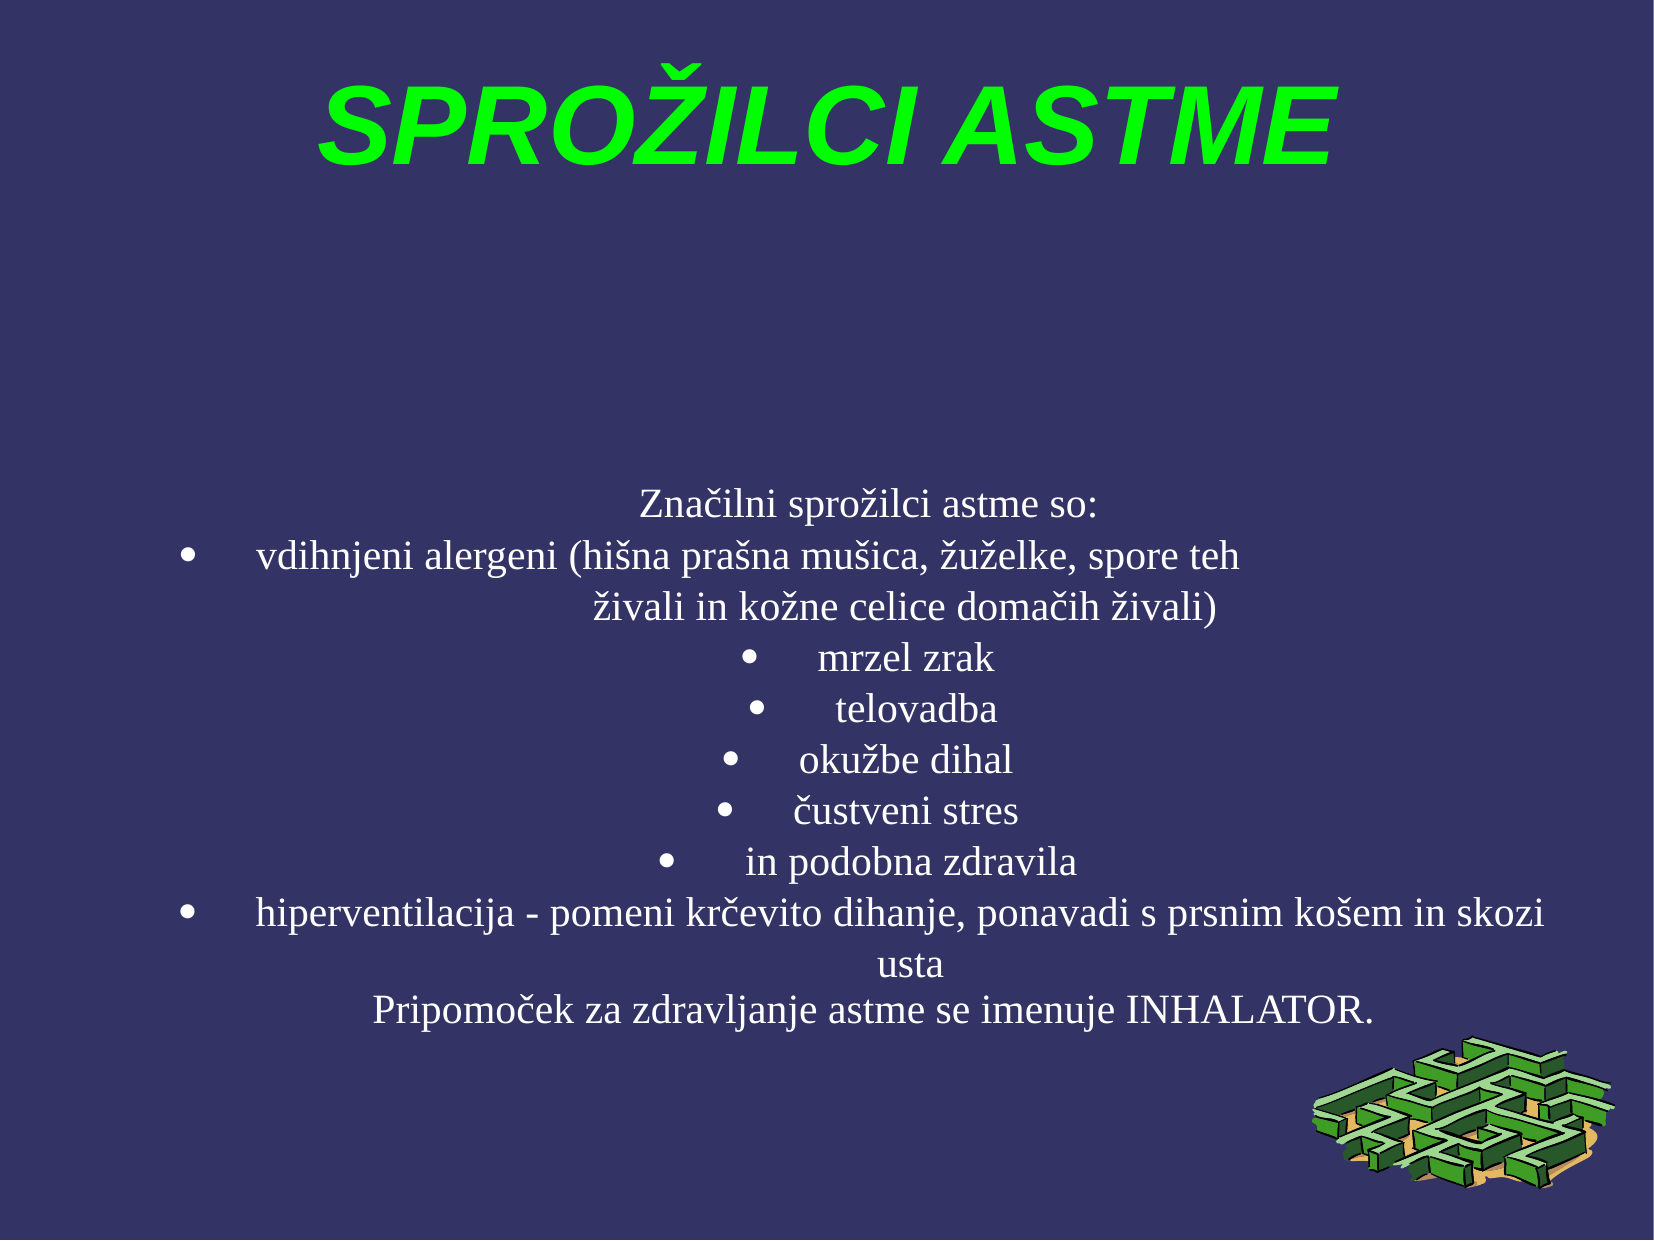

# SPROŽILCI ASTME
Značilni sprožilci astme so:
·	vdihnjeni alergeni (hišna prašna mušica, žuželke, spore teh živali in kožne celice domačih živali)
·	mrzel zrak
·	 telovadba
·	okužbe dihal
·	čustveni stres
·	 in podobna zdravila
·	hiperventilacija - pomeni krčevito dihanje, ponavadi s prsnim košem in skozi usta
Pripomoček za zdravljanje astme se imenuje INHALATOR.